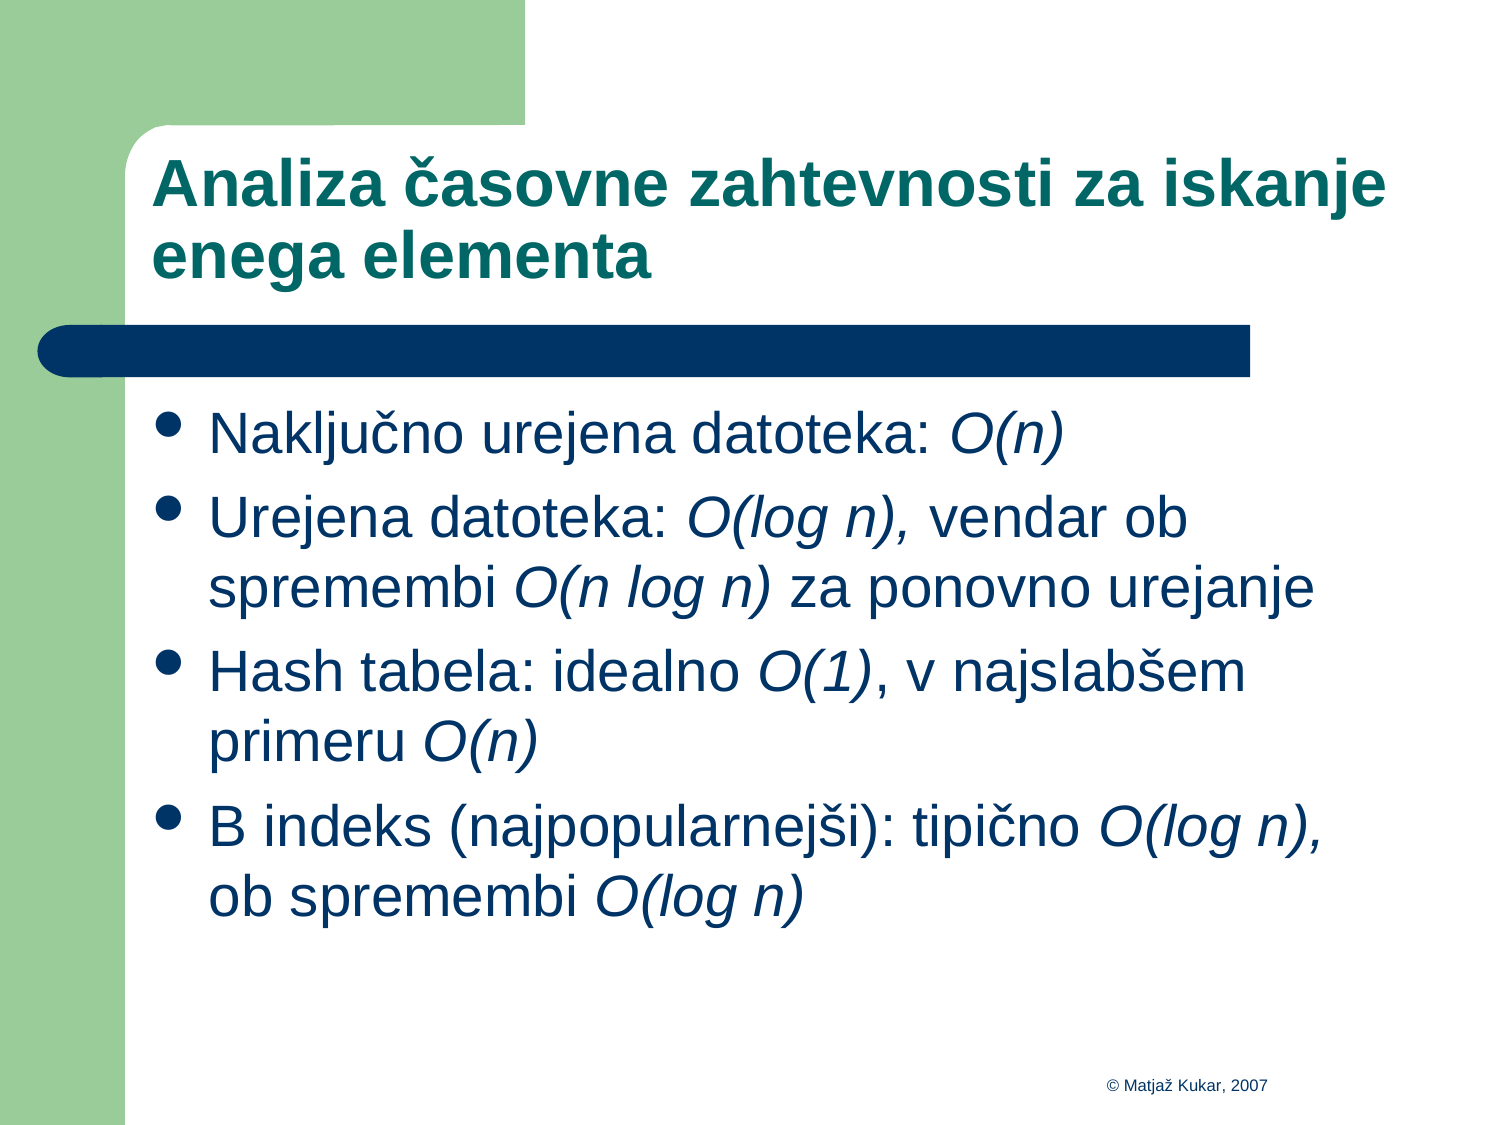

# Analiza časovne zahtevnosti za iskanje enega elementa
Naključno urejena datoteka: O(n)
Urejena datoteka: O(log n), vendar ob spremembi O(n log n) za ponovno urejanje
Hash tabela: idealno O(1), v najslabšem primeru O(n)
B indeks (najpopularnejši): tipično O(log n), ob spremembi O(log n)
© Matjaž Kukar, 2007